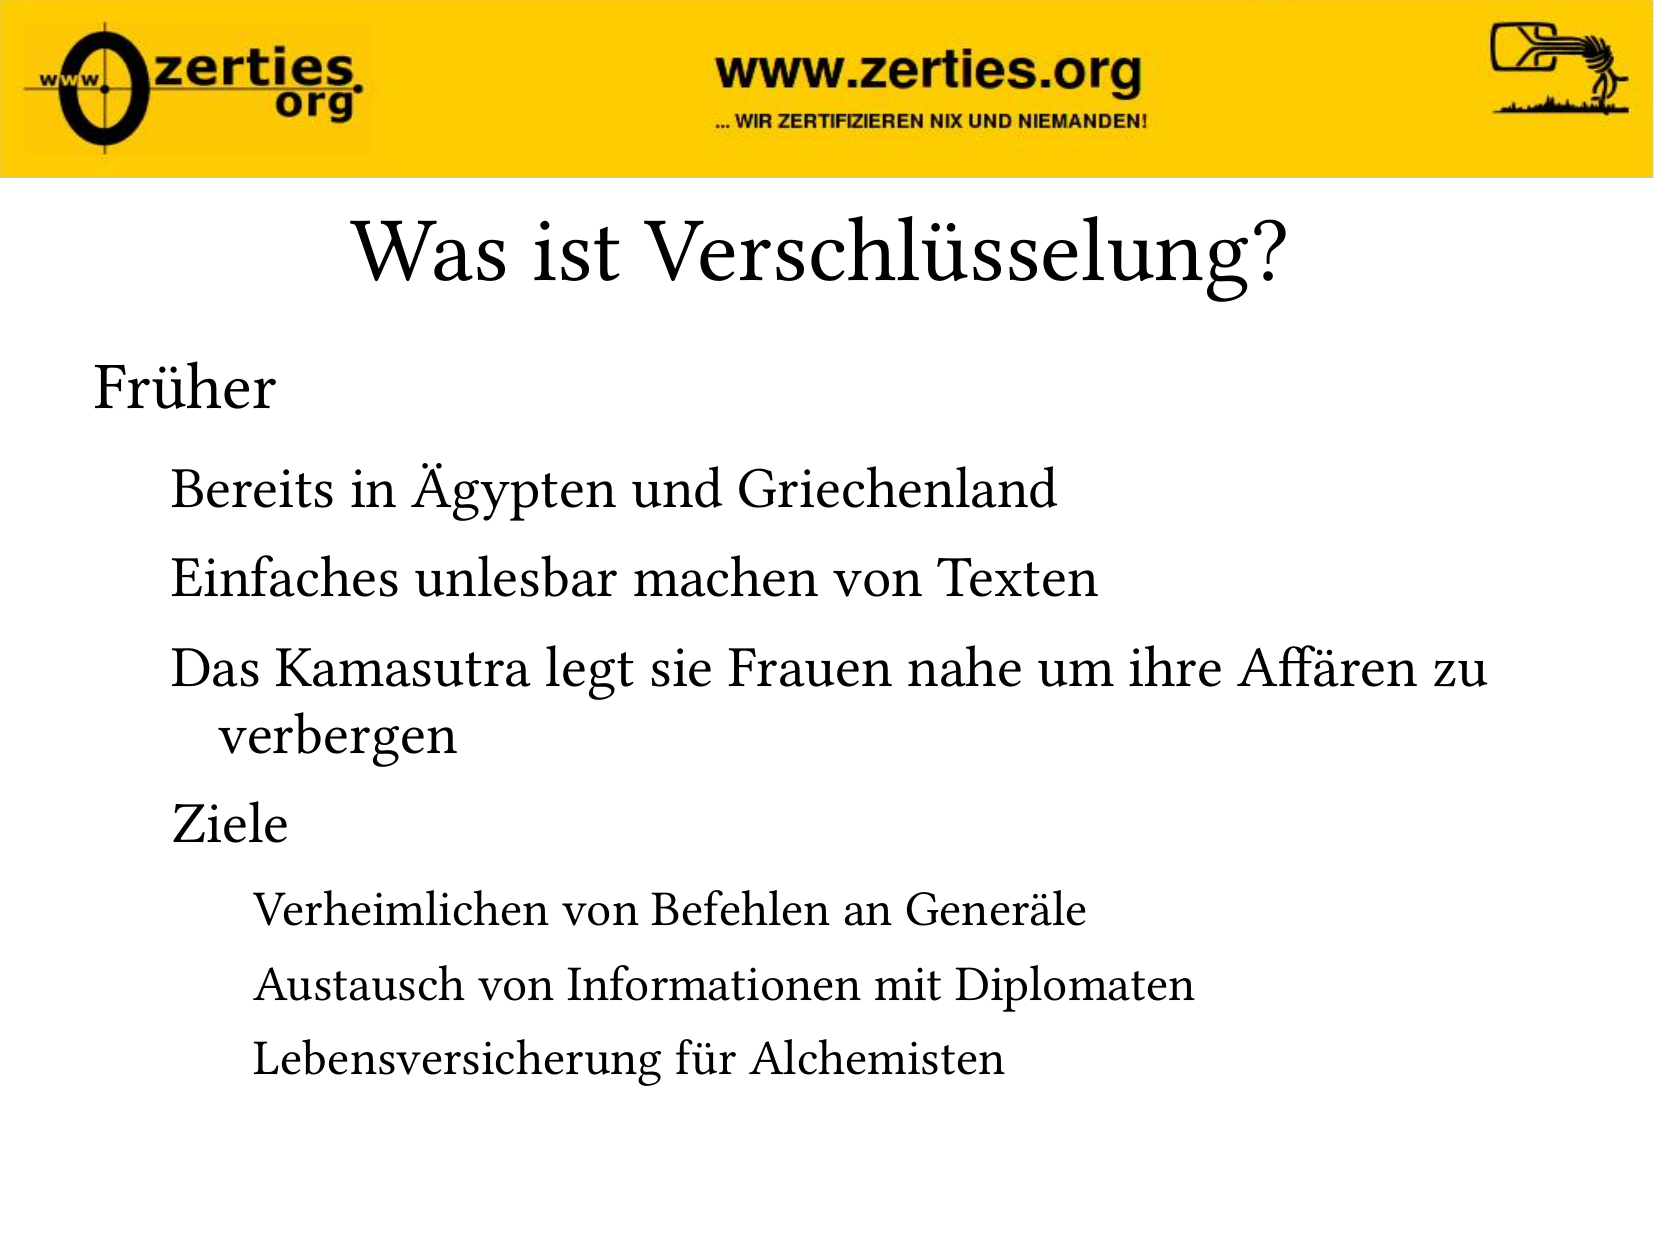

# Was ist Verschlüsselung?
Früher
Bereits in Ägypten und Griechenland
Einfaches unlesbar machen von Texten
Das Kamasutra legt sie Frauen nahe um ihre Affären zu verbergen
Ziele
Verheimlichen von Befehlen an Generäle
Austausch von Informationen mit Diplomaten
Lebensversicherung für Alchemisten